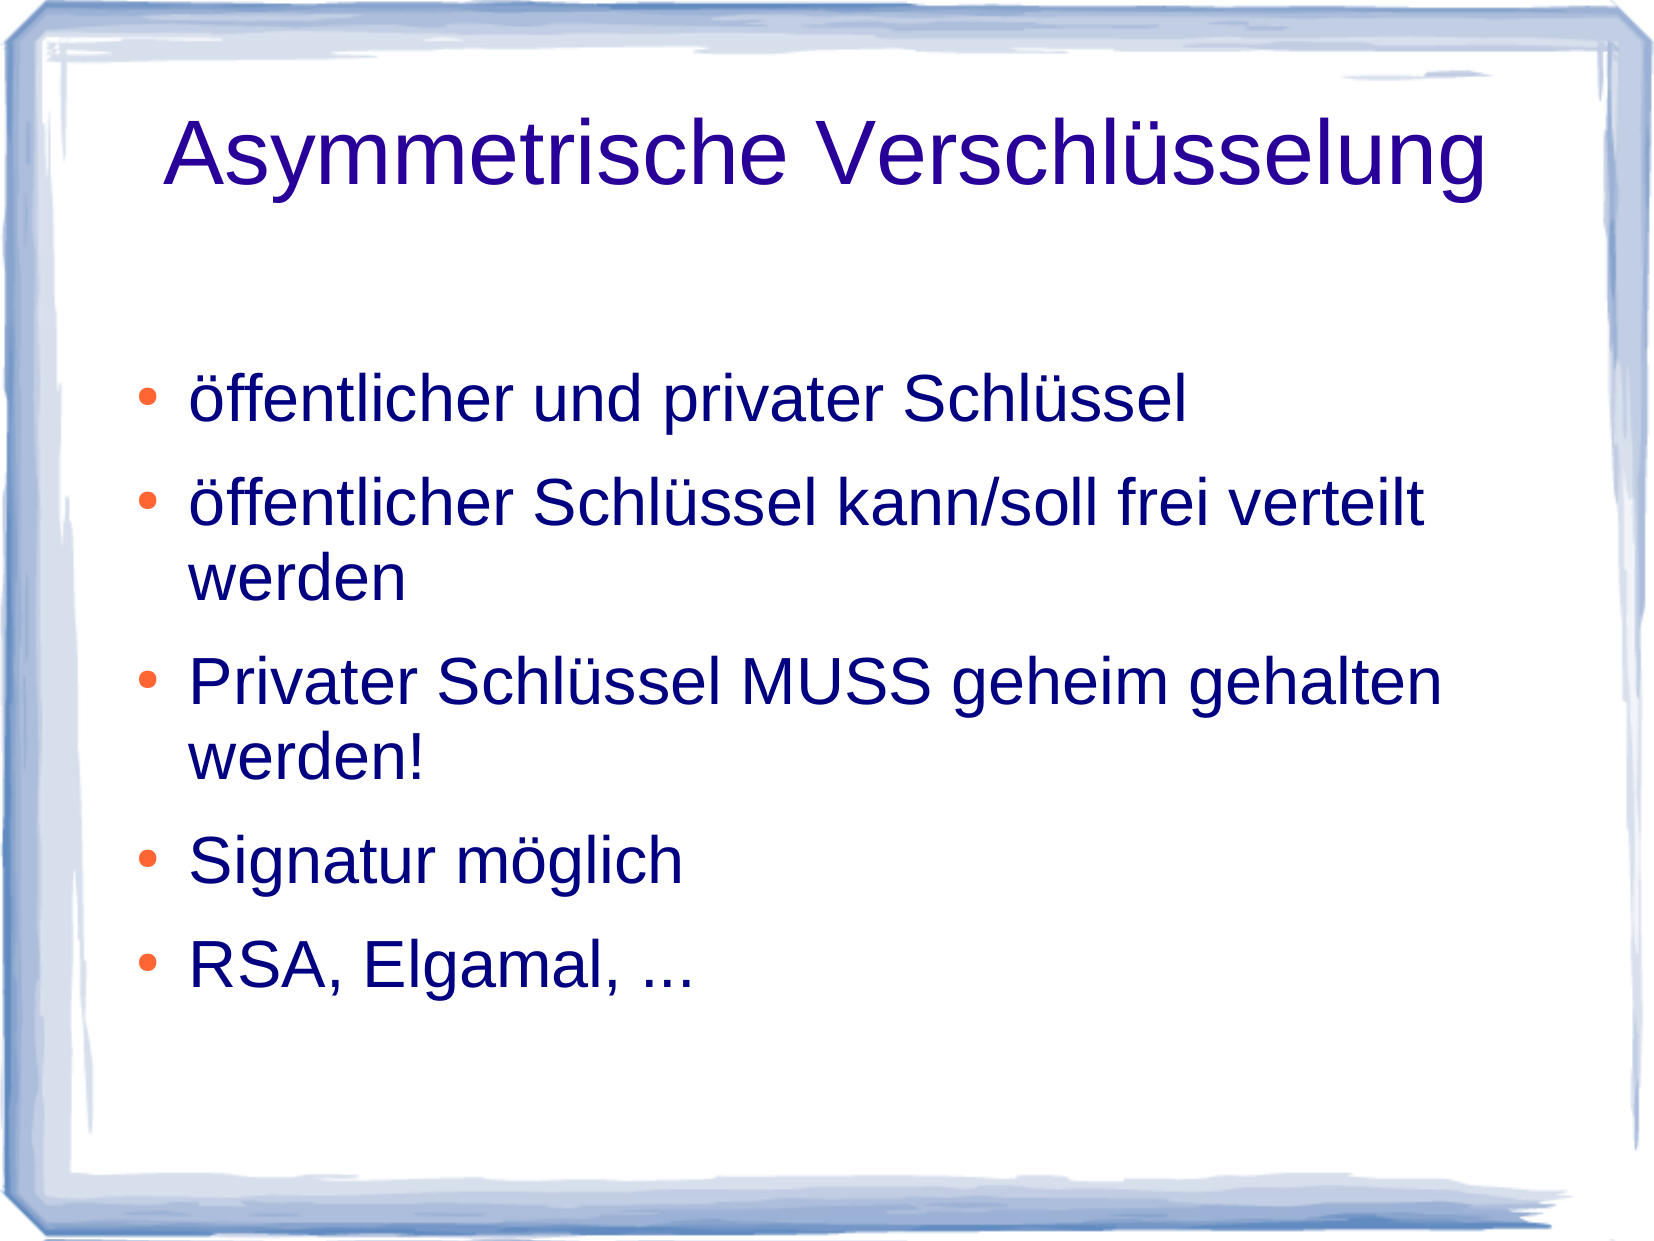

# Asymmetrische Verschlüsselung
öffentlicher und privater Schlüssel
öffentlicher Schlüssel kann/soll frei verteilt werden
Privater Schlüssel MUSS geheim gehalten werden!
Signatur möglich
RSA, Elgamal, ...